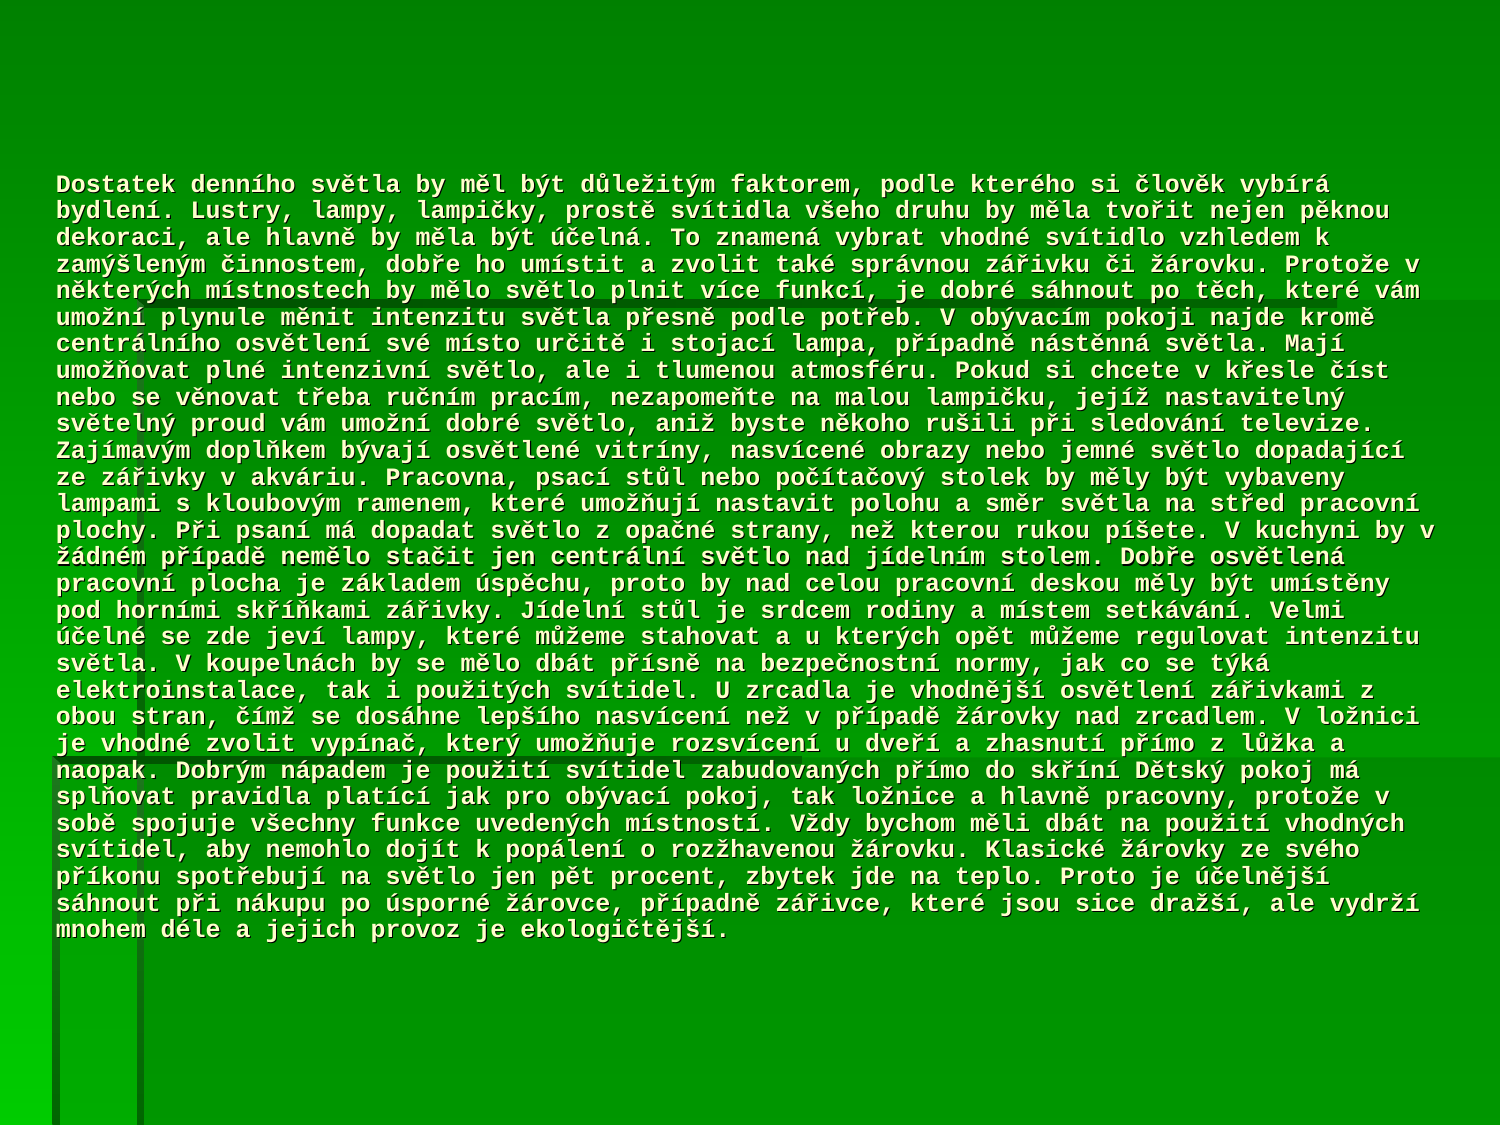

# Dostatek denního světla by měl být důležitým faktorem, podle kterého si člověk vybírá bydlení. Lustry, lampy, lampičky, prostě svítidla všeho druhu by měla tvořit nejen pěknou dekoraci, ale hlavně by měla být účelná. To znamená vybrat vhodné svítidlo vzhledem k zamýšleným činnostem, dobře ho umístit a zvolit také správnou zářivku či žárovku. Protože v některých místnostech by mělo světlo plnit více funkcí, je dobré sáhnout po těch, které vám umožní plynule měnit intenzitu světla přesně podle potřeb. V obývacím pokoji najde kromě centrálního osvětlení své místo určitě i stojací lampa, případně nástěnná světla. Mají umožňovat plné intenzivní světlo, ale i tlumenou atmosféru. Pokud si chcete v křesle číst nebo se věnovat třeba ručním pracím, nezapomeňte na malou lampičku, jejíž nastavitelný světelný proud vám umožní dobré světlo, aniž byste někoho rušili při sledování televize. Zajímavým doplňkem bývají osvětlené vitríny, nasvícené obrazy nebo jemné světlo dopadající ze zářivky v akváriu. Pracovna, psací stůl nebo počítačový stolek by měly být vybaveny lampami s kloubovým ramenem, které umožňují nastavit polohu a směr světla na střed pracovní plochy. Při psaní má dopadat světlo z opačné strany, než kterou rukou píšete. V kuchyni by v žádném případě nemělo stačit jen centrální světlo nad jídelním stolem. Dobře osvětlená pracovní plocha je základem úspěchu, proto by nad celou pracovní deskou měly být umístěny pod horními skříňkami zářivky. Jídelní stůl je srdcem rodiny a místem setkávání. Velmi účelné se zde jeví lampy, které můžeme stahovat a u kterých opět můžeme regulovat intenzitu světla. V koupelnách by se mělo dbát přísně na bezpečnostní normy, jak co se týká elektroinstalace, tak i použitých svítidel. U zrcadla je vhodnější osvětlení zářivkami z obou stran, čímž se dosáhne lepšího nasvícení než v případě žárovky nad zrcadlem. V ložnici je vhodné zvolit vypínač, který umožňuje rozsvícení u dveří a zhasnutí přímo z lůžka a naopak. Dobrým nápadem je použití svítidel zabudovaných přímo do skříní Dětský pokoj má splňovat pravidla platící jak pro obývací pokoj, tak ložnice a hlavně pracovny, protože v sobě spojuje všechny funkce uvedených místností. Vždy bychom měli dbát na použití vhodných svítidel, aby nemohlo dojít k popálení o rozžhavenou žárovku. Klasické žárovky ze svého příkonu spotřebují na světlo jen pět procent, zbytek jde na teplo. Proto je účelnější sáhnout při nákupu po úsporné žárovce, případně zářivce, které jsou sice dražší, ale vydrží mnohem déle a jejich provoz je ekologičtější.